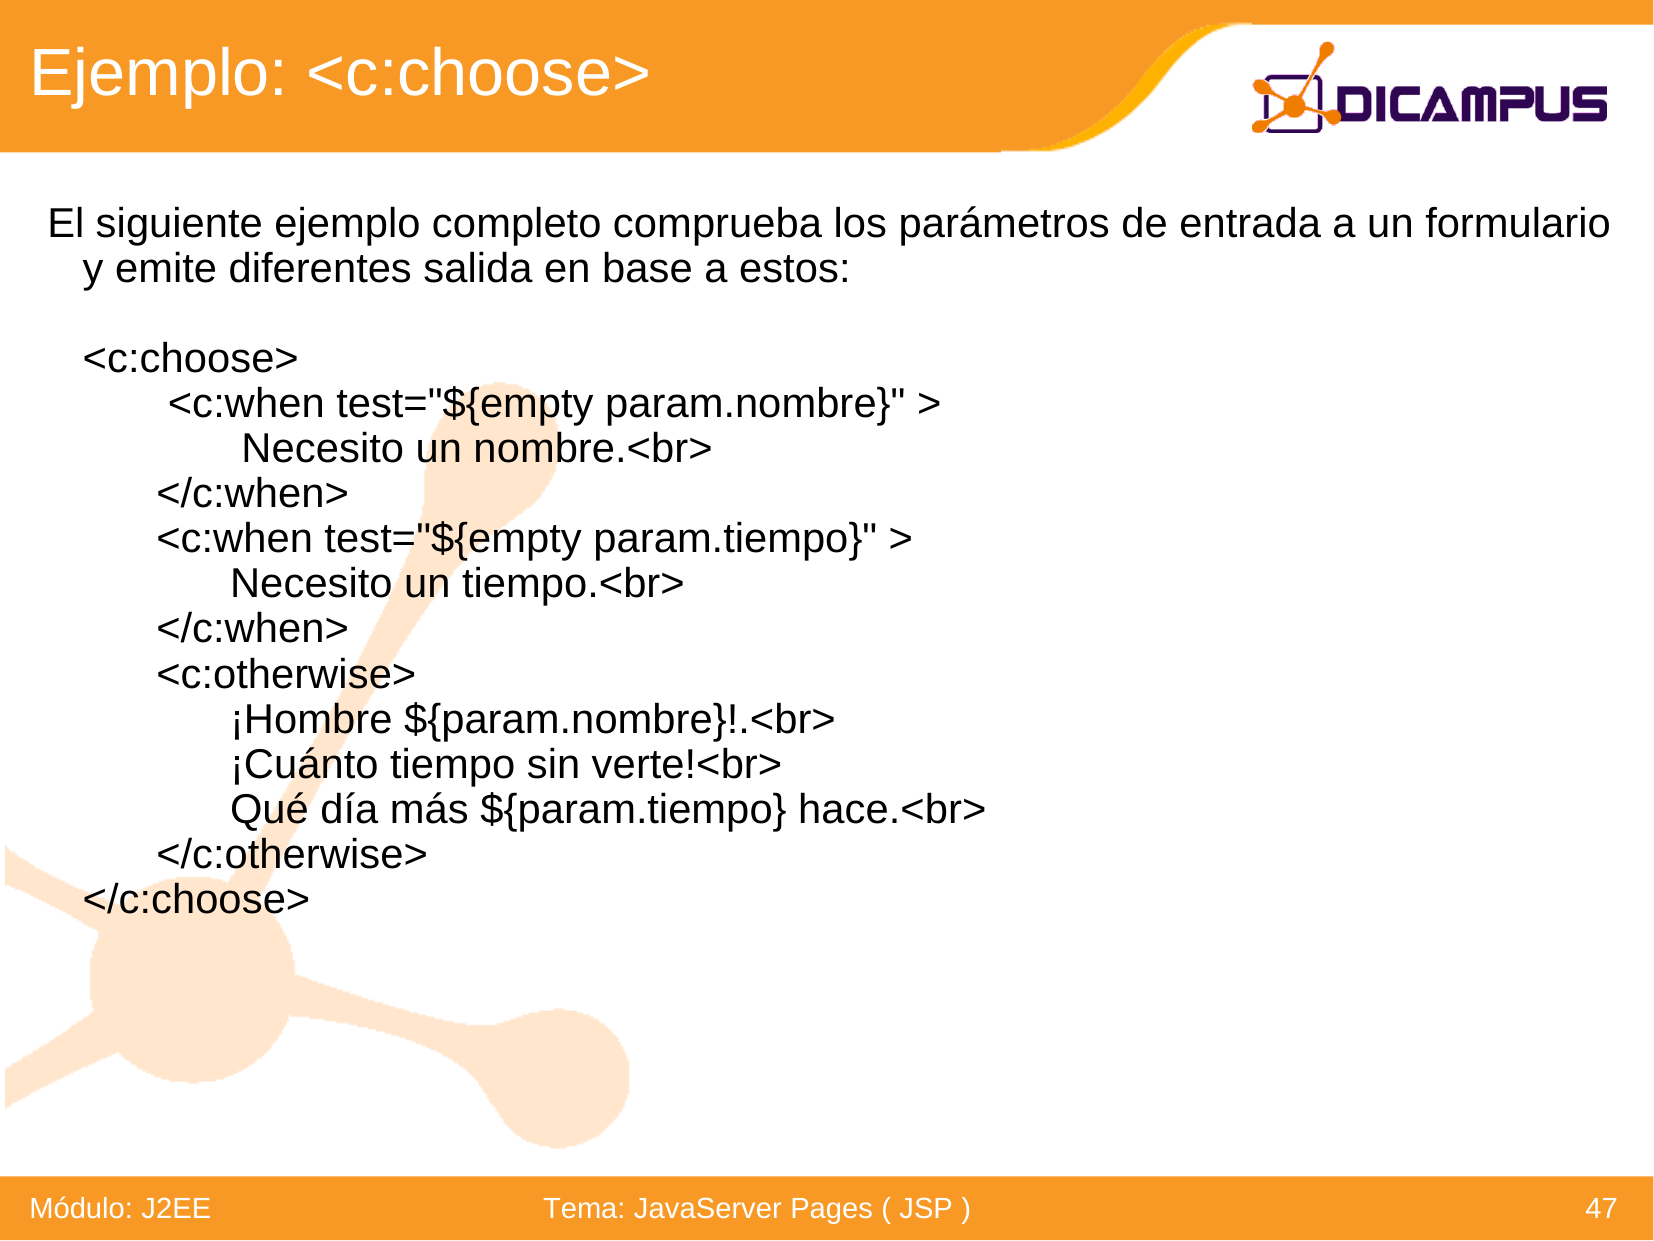

Ejemplo: <c:choose>
El siguiente ejemplo completo comprueba los parámetros de entrada a un formulario y emite diferentes salida en base a estos:
	<c:choose>
 		 <c:when test="${empty param.nombre}" >
 	 Necesito un nombre.<br>
	 	</c:when>
	 	<c:when test="${empty param.tiempo}" >
 	Necesito un tiempo.<br>
 	</c:when>
 	<c:otherwise>
 	¡Hombre ${param.nombre}!.<br>
 	¡Cuánto tiempo sin verte!<br>
 	Qué día más ${param.tiempo} hace.<br>
 	</c:otherwise>
	</c:choose>
Módulo: J2EE
Tema: JavaServer Pages ( JSP )